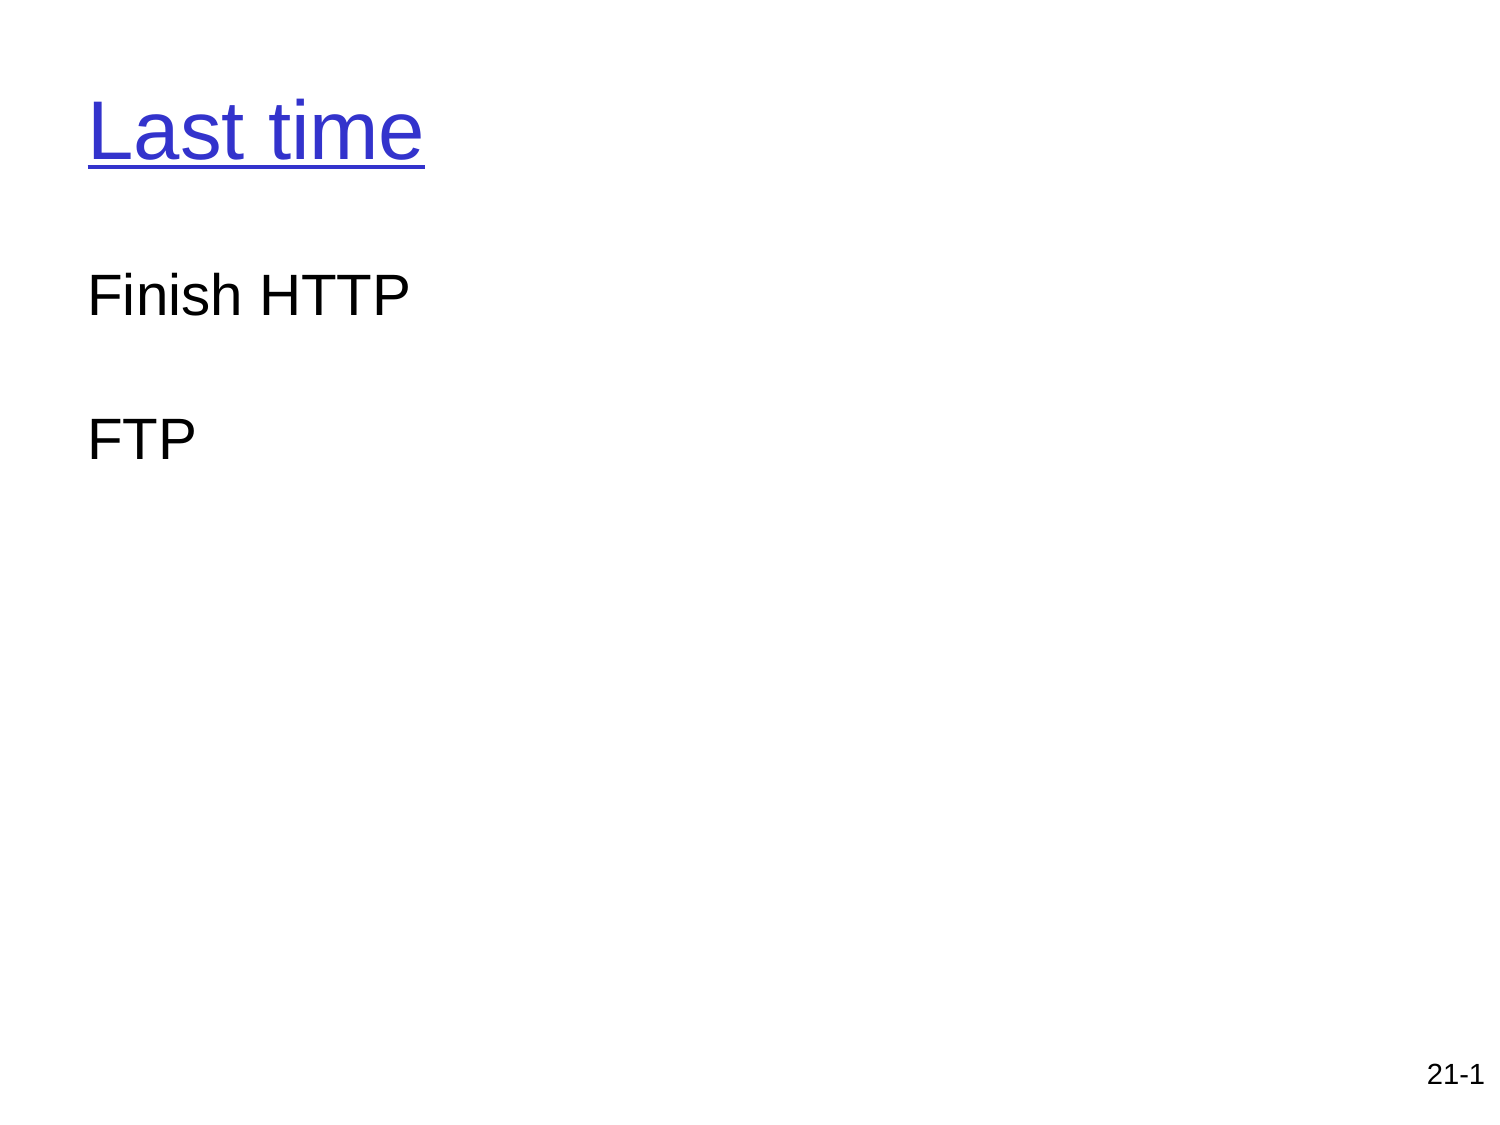

# Last time
Finish HTTP
FTP
1